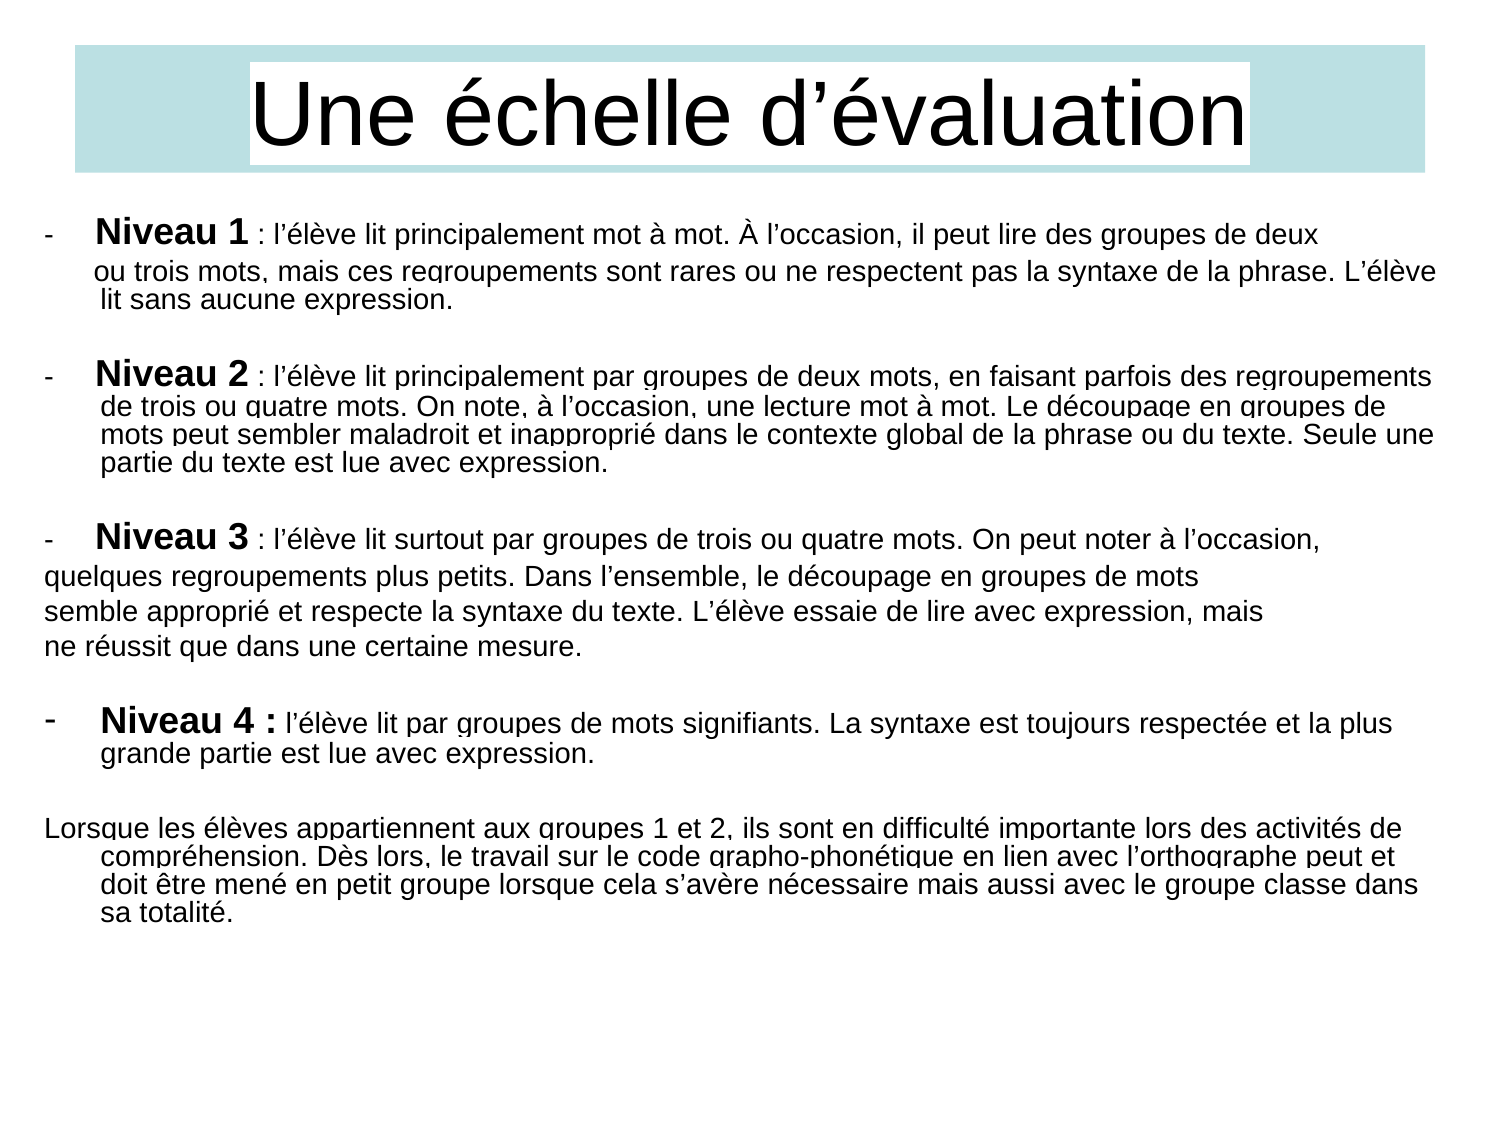

# Une échelle d’évaluation
- Niveau 1 : l’élève lit principalement mot à mot. À l’occasion, il peut lire des groupes de deux
 ou trois mots, mais ces regroupements sont rares ou ne respectent pas la syntaxe de la phrase. L’élève lit sans aucune expression.
- Niveau 2 : l’élève lit principalement par groupes de deux mots, en faisant parfois des regroupements de trois ou quatre mots. On note, à l’occasion, une lecture mot à mot. Le découpage en groupes de mots peut sembler maladroit et inapproprié dans le contexte global de la phrase ou du texte. Seule une partie du texte est lue avec expression.
- Niveau 3 : l’élève lit surtout par groupes de trois ou quatre mots. On peut noter à l’occasion,
quelques regroupements plus petits. Dans l’ensemble, le découpage en groupes de mots
semble approprié et respecte la syntaxe du texte. L’élève essaie de lire avec expression, mais
ne réussit que dans une certaine mesure.
Niveau 4 : l’élève lit par groupes de mots signifiants. La syntaxe est toujours respectée et la plus grande partie est lue avec expression.
Lorsque les élèves appartiennent aux groupes 1 et 2, ils sont en difficulté importante lors des activités de compréhension. Dès lors, le travail sur le code grapho-phonétique en lien avec l’orthographe peut et doit être mené en petit groupe lorsque cela s’avère nécessaire mais aussi avec le groupe classe dans sa totalité.